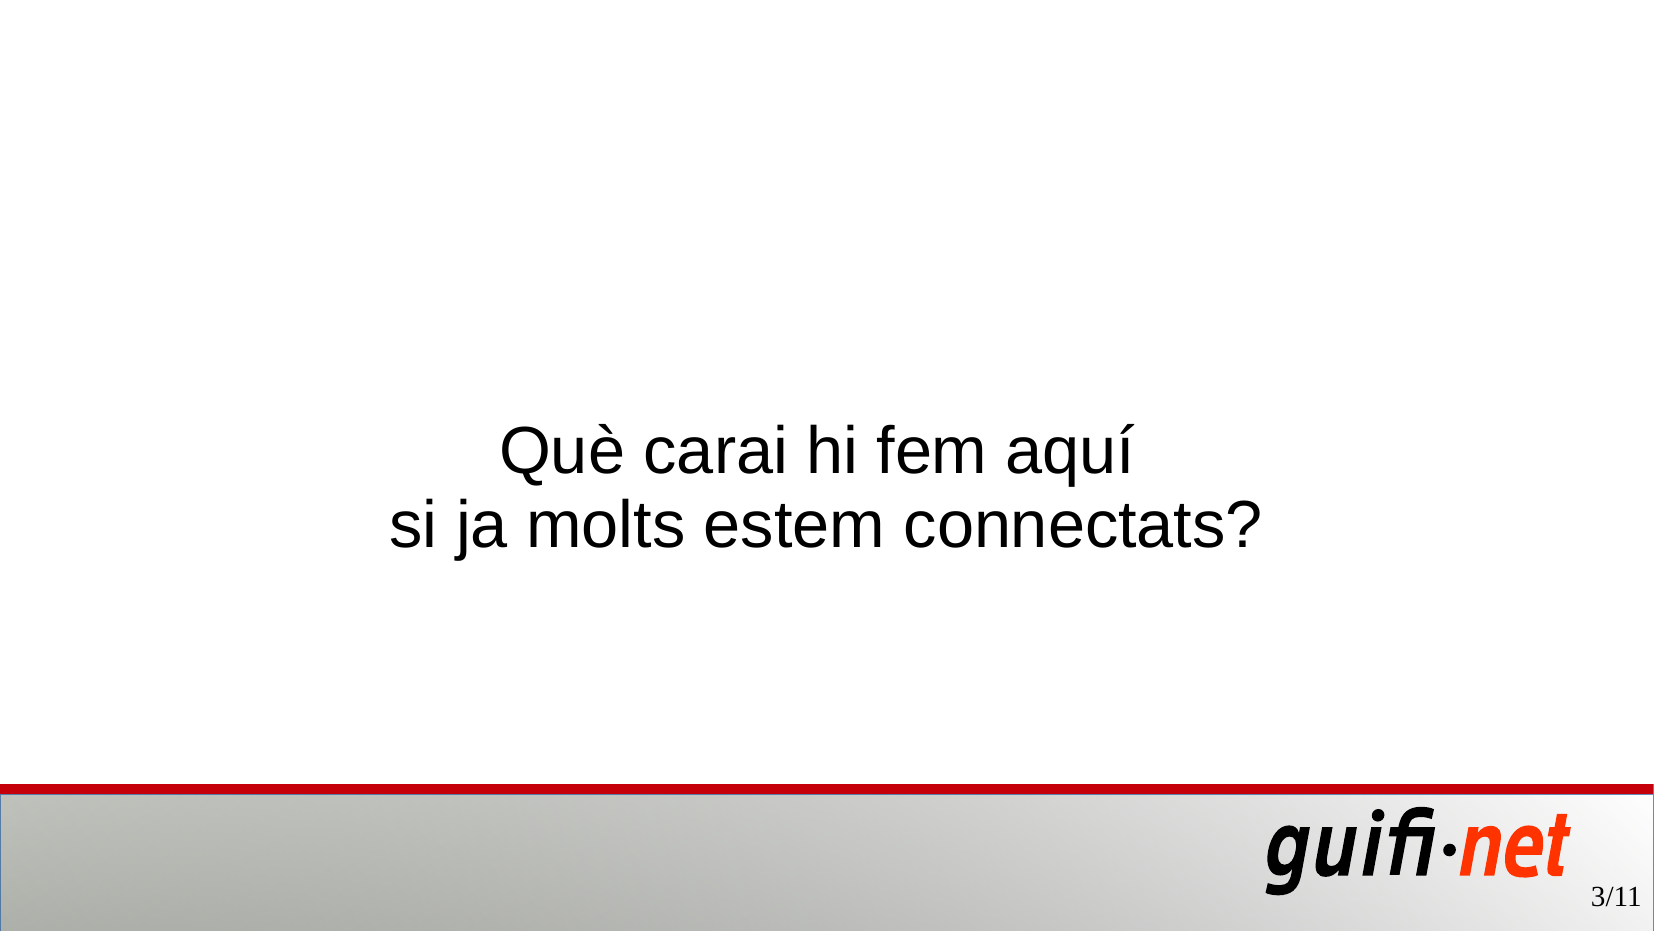

# Què carai hi fem aquí
si ja molts estem connectats?